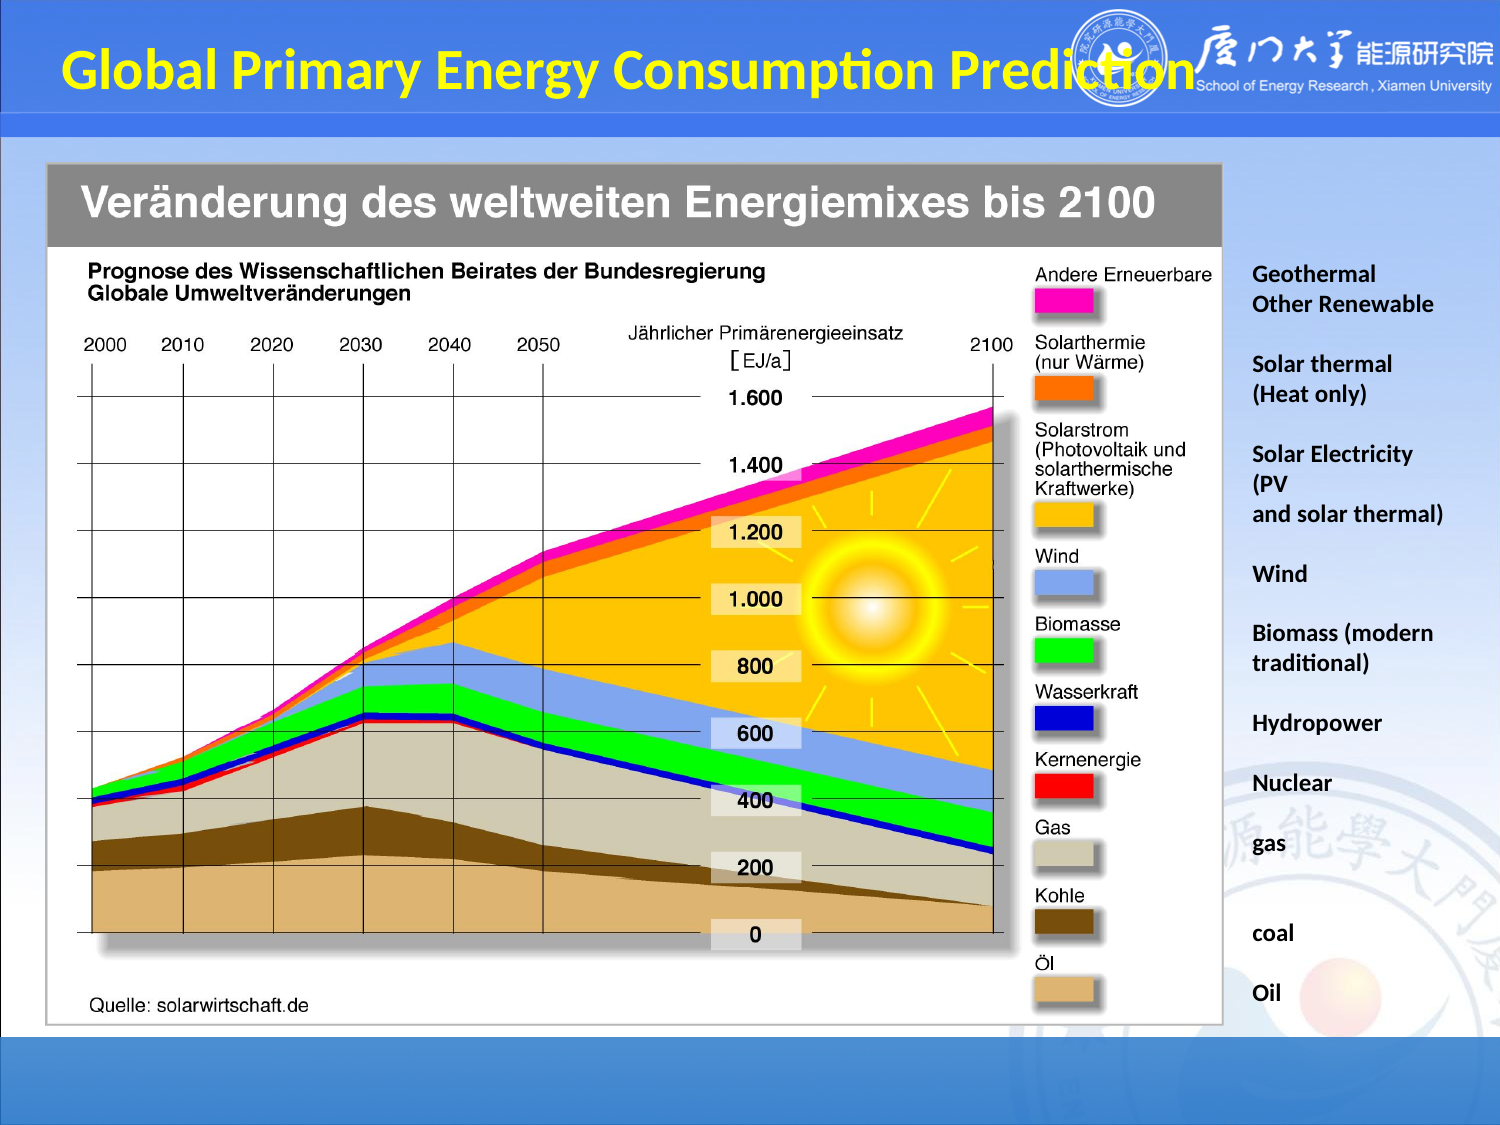

Global Primary Energy Consumption Prediction
Geothermal
Other Renewable
Solar thermal (Heat only)
Solar Electricity (PV
and solar thermal)
Wind
Biomass (modern
traditional)
Hydropower
Nuclear
gas
coal
Oil